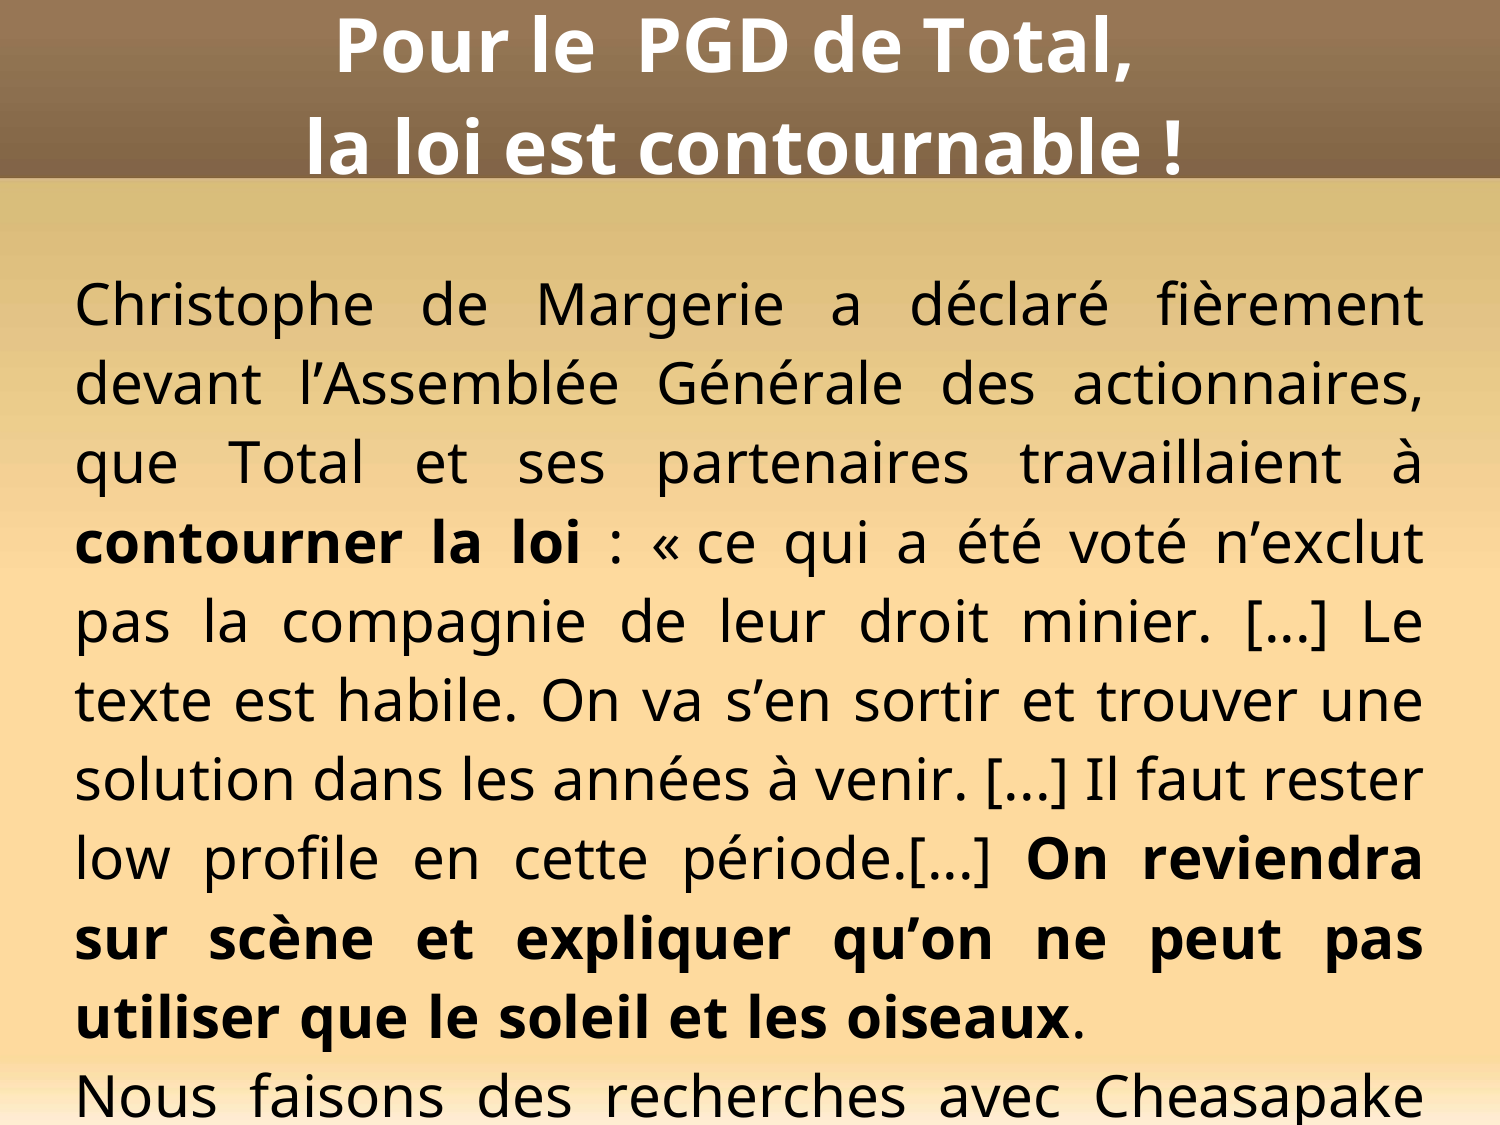

# Pour le PGD de Total, la loi est contournable !
Christophe de Margerie a déclaré fièrement devant l’Assemblée Générale des actionnaires, que Total et ses partenaires travaillaient à contourner la loi : « ce qui a été voté n’exclut pas la compagnie de leur droit minier. [...] Le texte est habile. On va s’en sortir et trouver une solution dans les années à venir. [...] Il faut rester low profile en cette période.[...] On reviendra sur scène et expliquer qu’on ne peut pas utiliser que le soleil et les oiseaux.
Nous faisons des recherches avec Cheasapake pour améliorer le processus de fracking » .